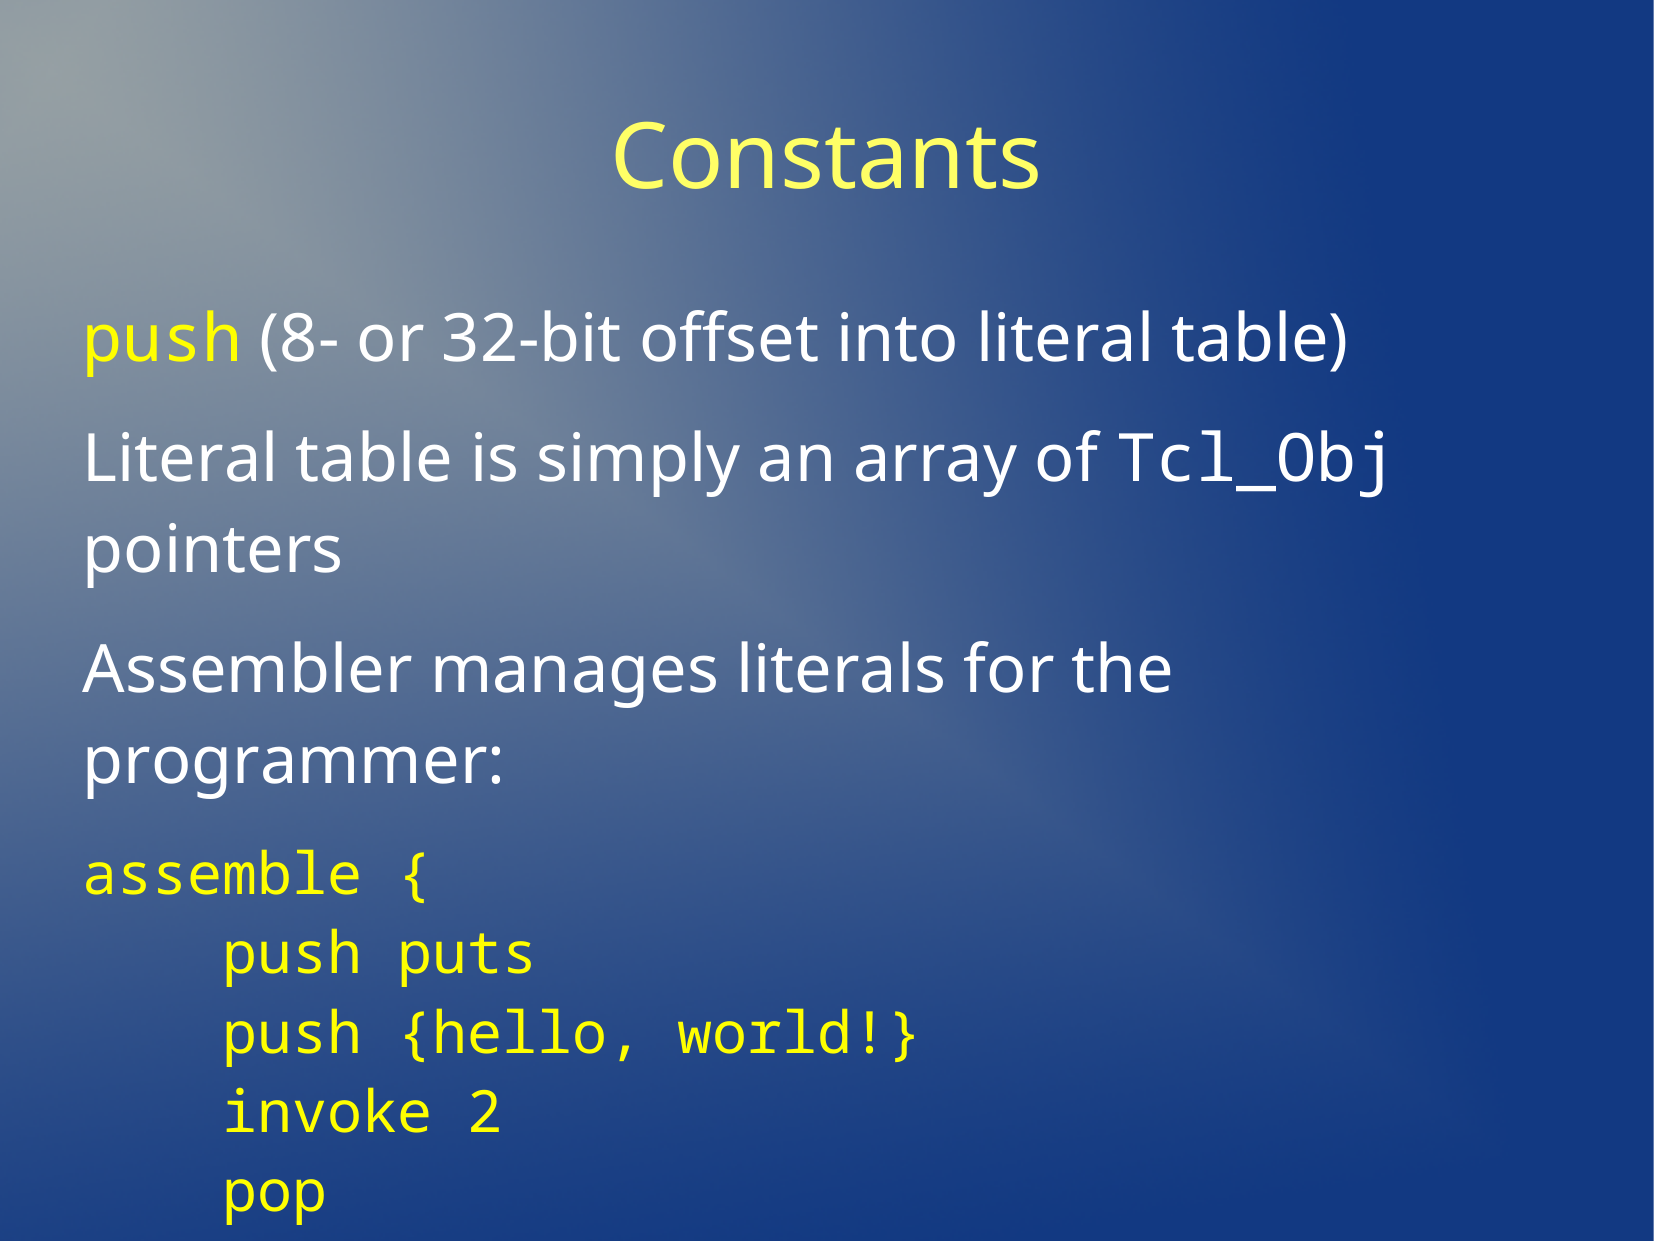

# Constants
push (8- or 32-bit offset into literal table)
Literal table is simply an array of Tcl_Obj pointers
Assembler manages literals for the programmer:
assemble {
 push puts
 push {hello, world!}
 invoke 2
 pop
}